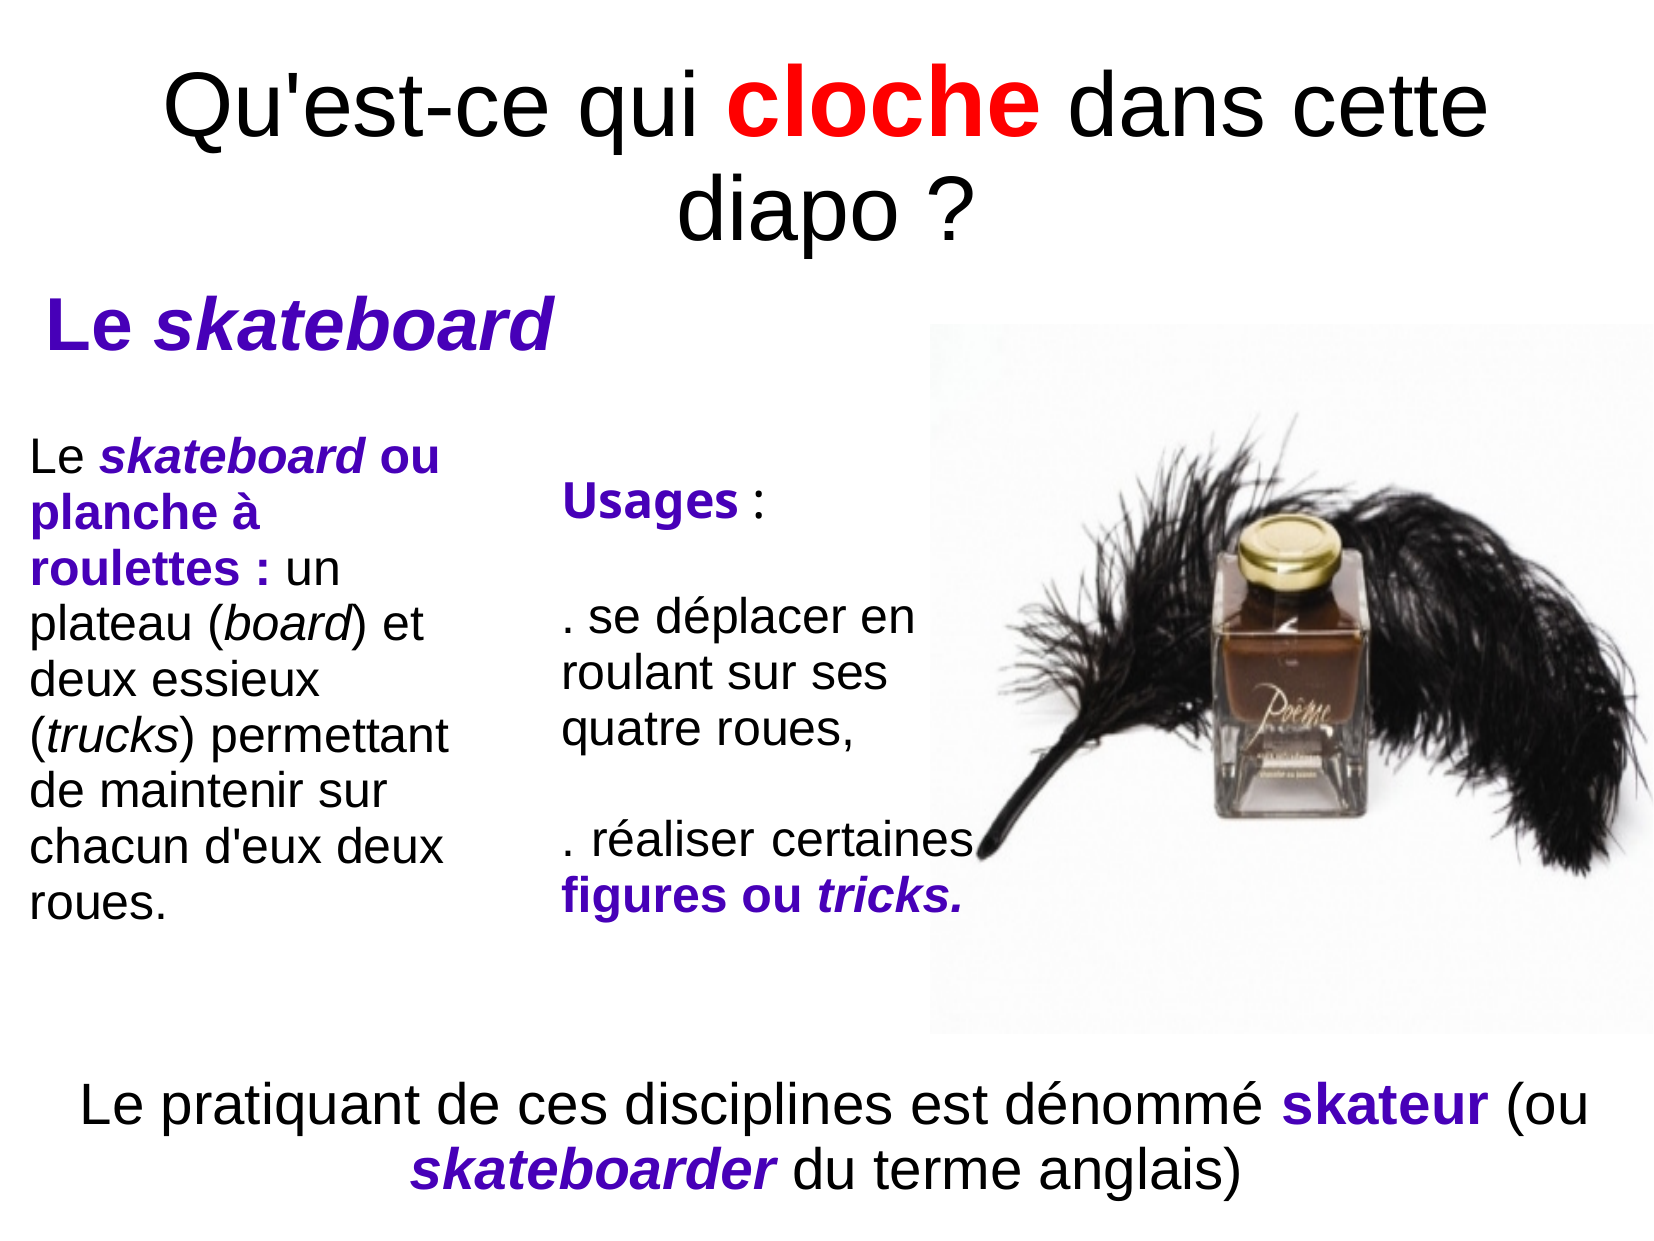

# Qu'est-ce qui cloche dans cette diapo ?
Le skateboard
Le skateboard ou planche à roulettes : un plateau (board) et deux essieux (trucks) permettant de maintenir sur chacun d'eux deux roues.
Usages :
. se déplacer en roulant sur ses quatre roues,
. réaliser certaines figures ou tricks.
 Le pratiquant de ces disciplines est dénommé skateur (ou skateboarder du terme anglais)